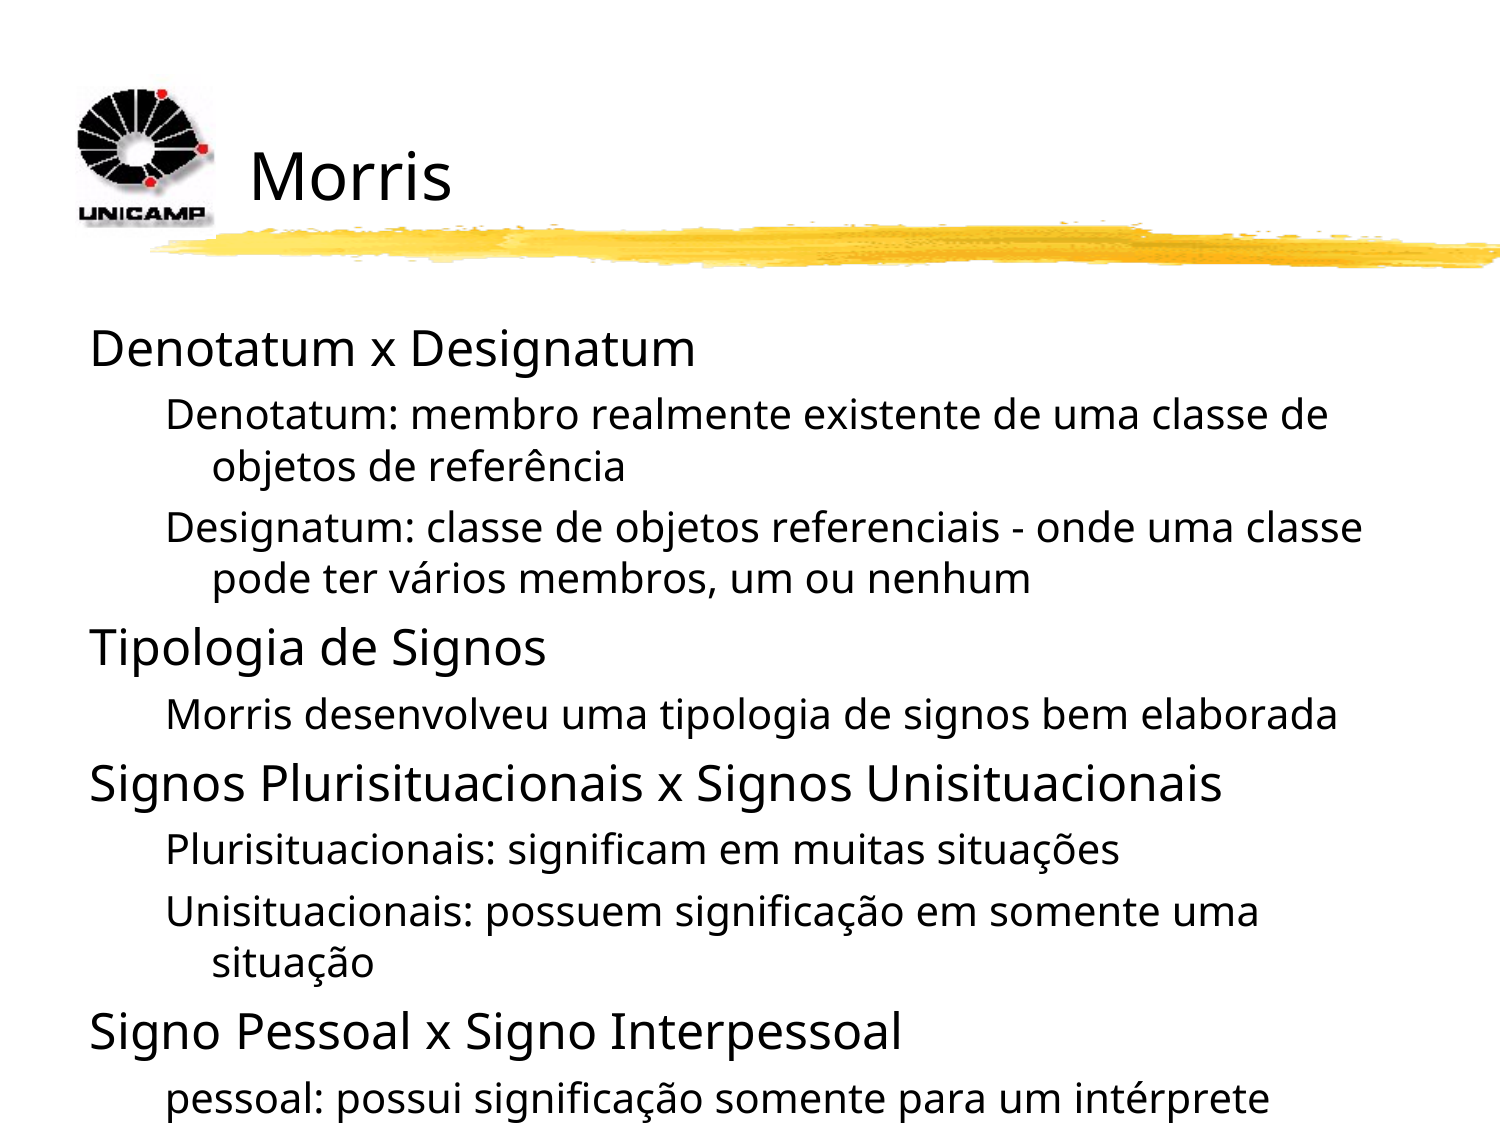

# Morris
Denotatum x Designatum
Denotatum: membro realmente existente de uma classe de objetos de referência
Designatum: classe de objetos referenciais - onde uma classe pode ter vários membros, um ou nenhum
Tipologia de Signos
Morris desenvolveu uma tipologia de signos bem elaborada
Signos Plurisituacionais x Signos Unisituacionais
Plurisituacionais: significam em muitas situações
Unisituacionais: possuem significação em somente uma situação
Signo Pessoal x Signo Interpessoal
pessoal: possui significação somente para um intérprete
interpessoal: possui mesma significação para vários intérpretes